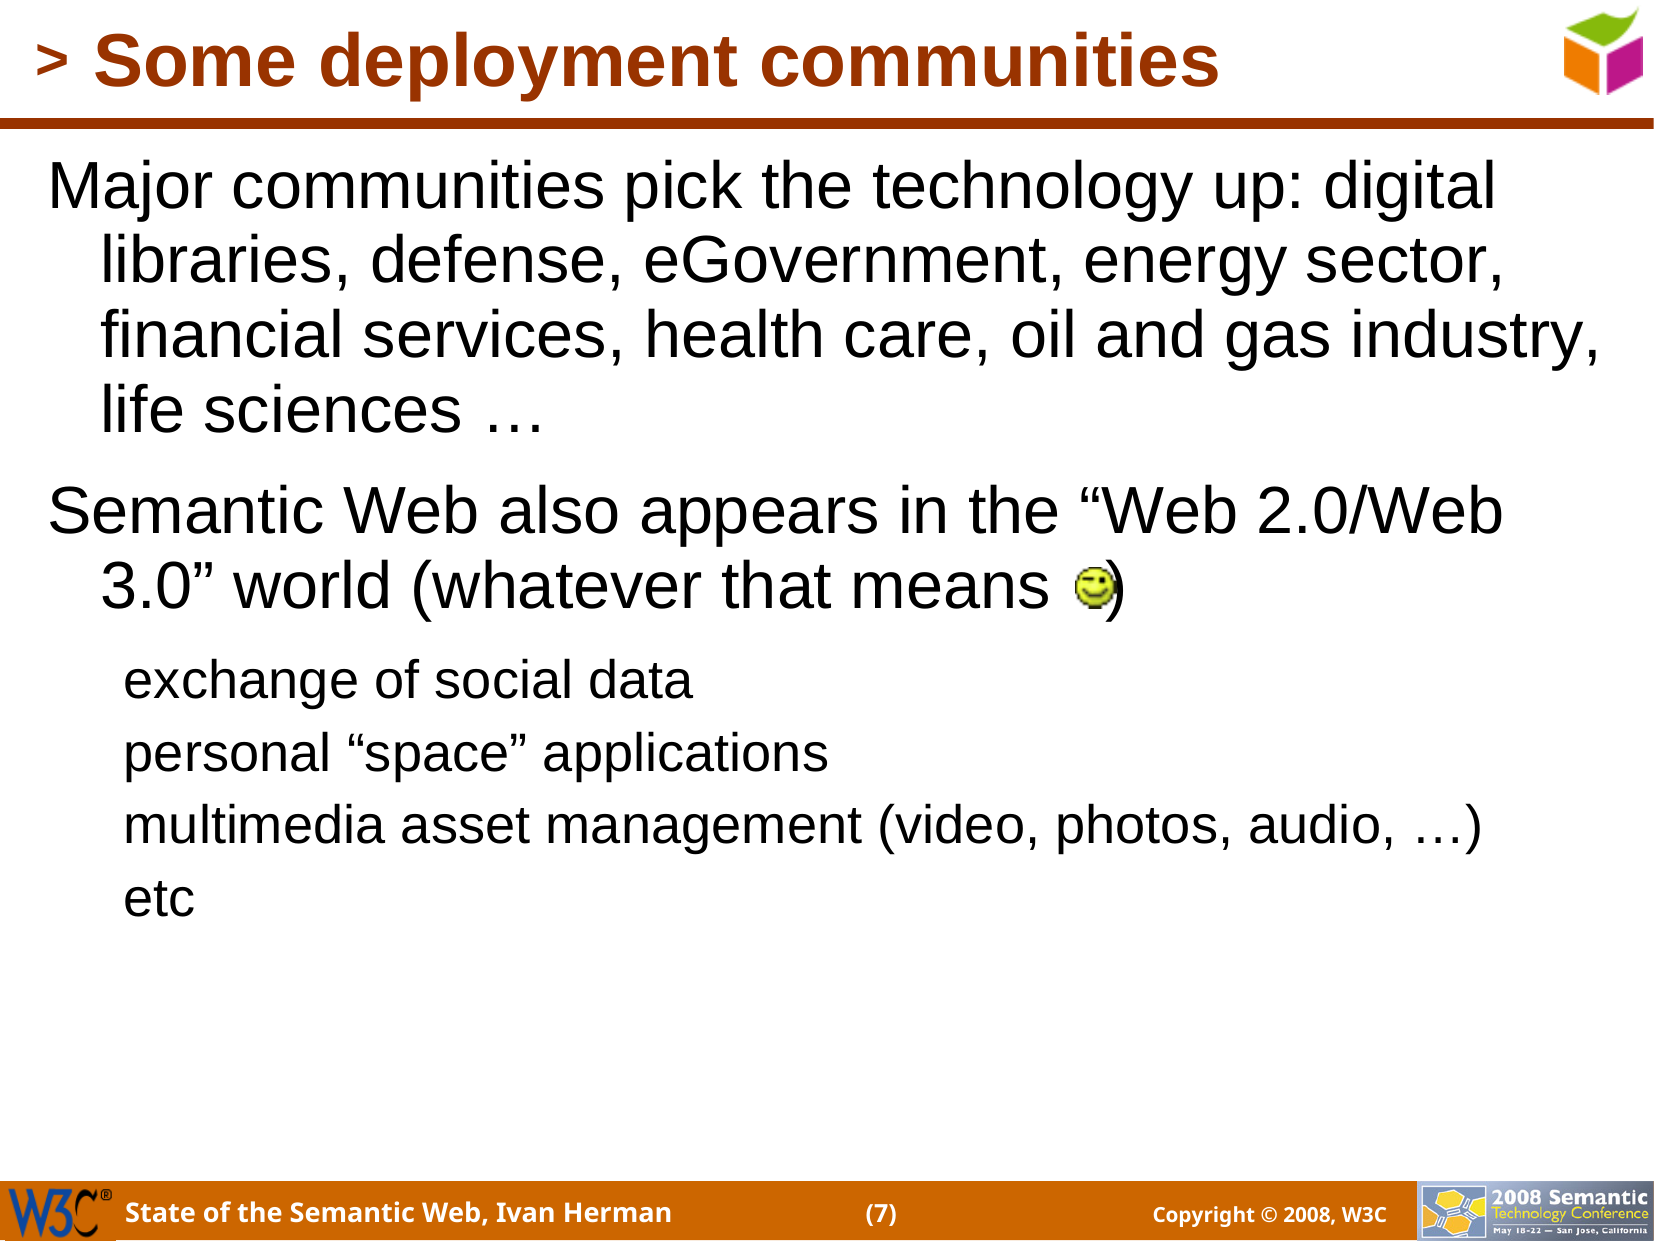

# Some deployment communities
Major communities pick the technology up: digital libraries, defense, eGovernment, energy sector, financial services, health care, oil and gas industry, life sciences …
Semantic Web also appears in the “Web 2.0/Web 3.0” world (whatever that means )
exchange of social data
personal “space” applications
multimedia asset management (video, photos, audio, …)
etc